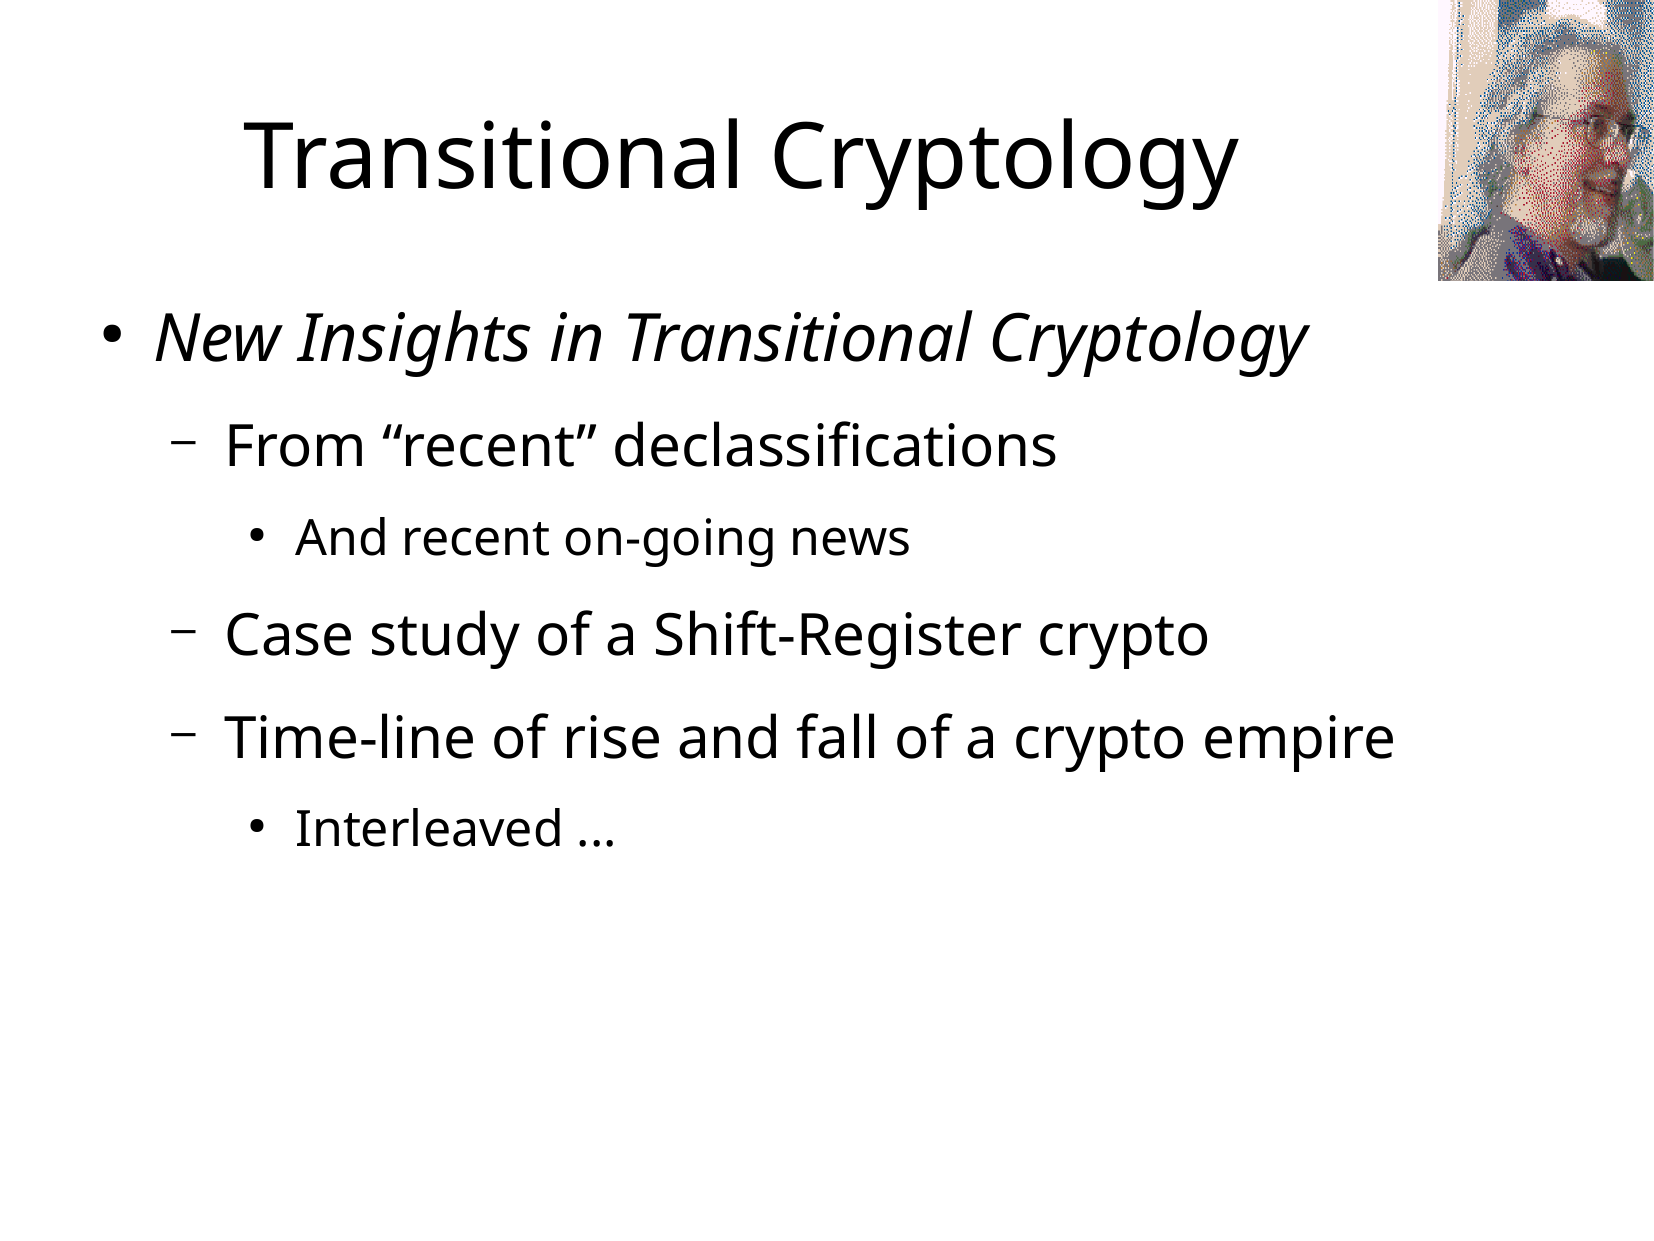

# Transitional Cryptology
New Insights in Transitional Cryptology
From “recent” declassifications
And recent on-going news
Case study of a Shift-Register crypto
Time-line of rise and fall of a crypto empire
Interleaved ...